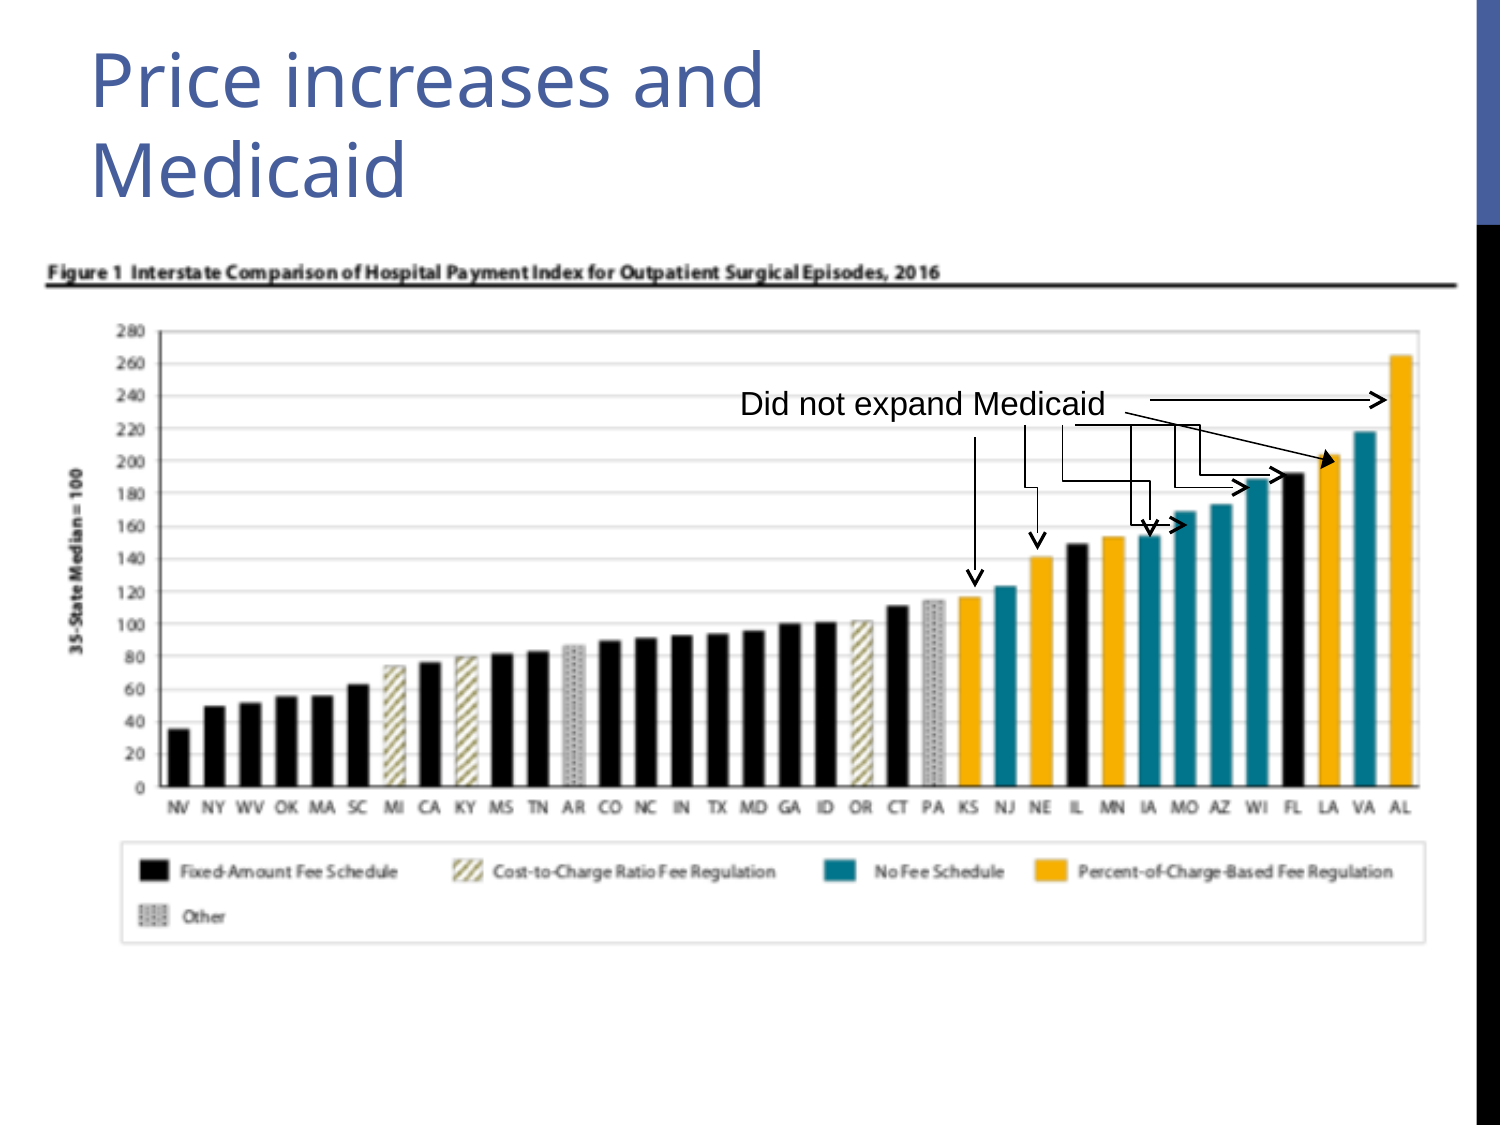

# Price increases and Medicaid
Did not expand Medicaid